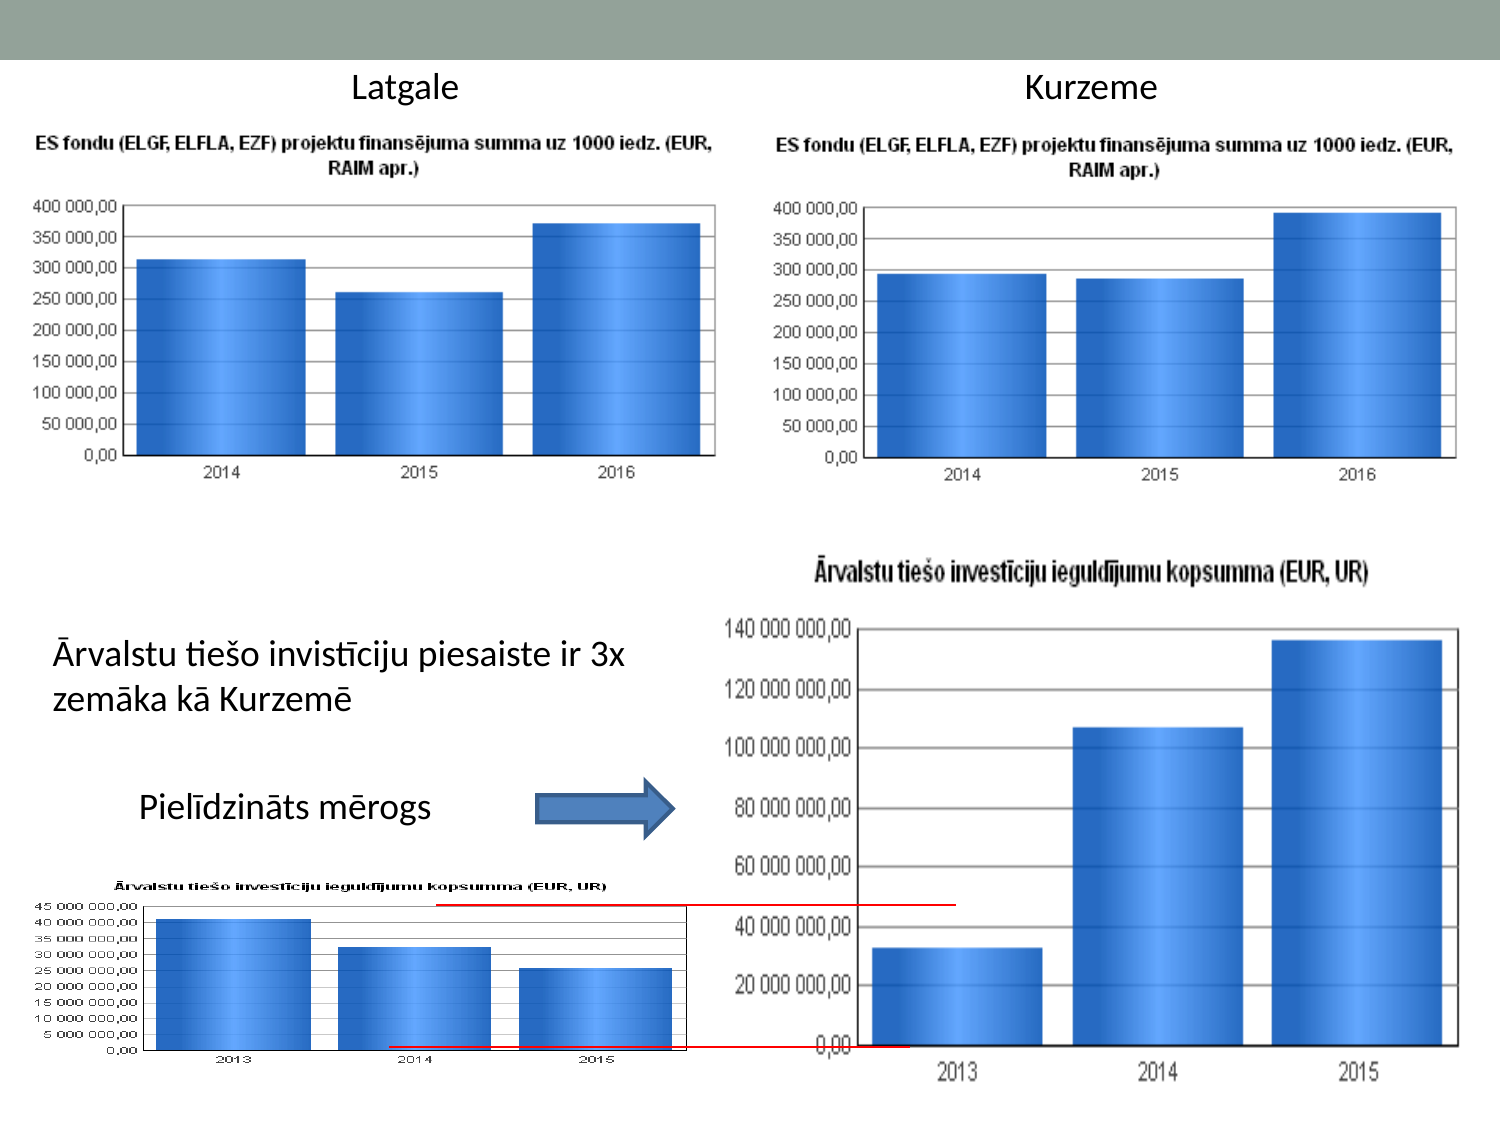

Latgale
Kurzeme
Ārvalstu tiešo invistīciju piesaiste ir 3x zemāka kā Kurzemē
Pielīdzināts mērogs